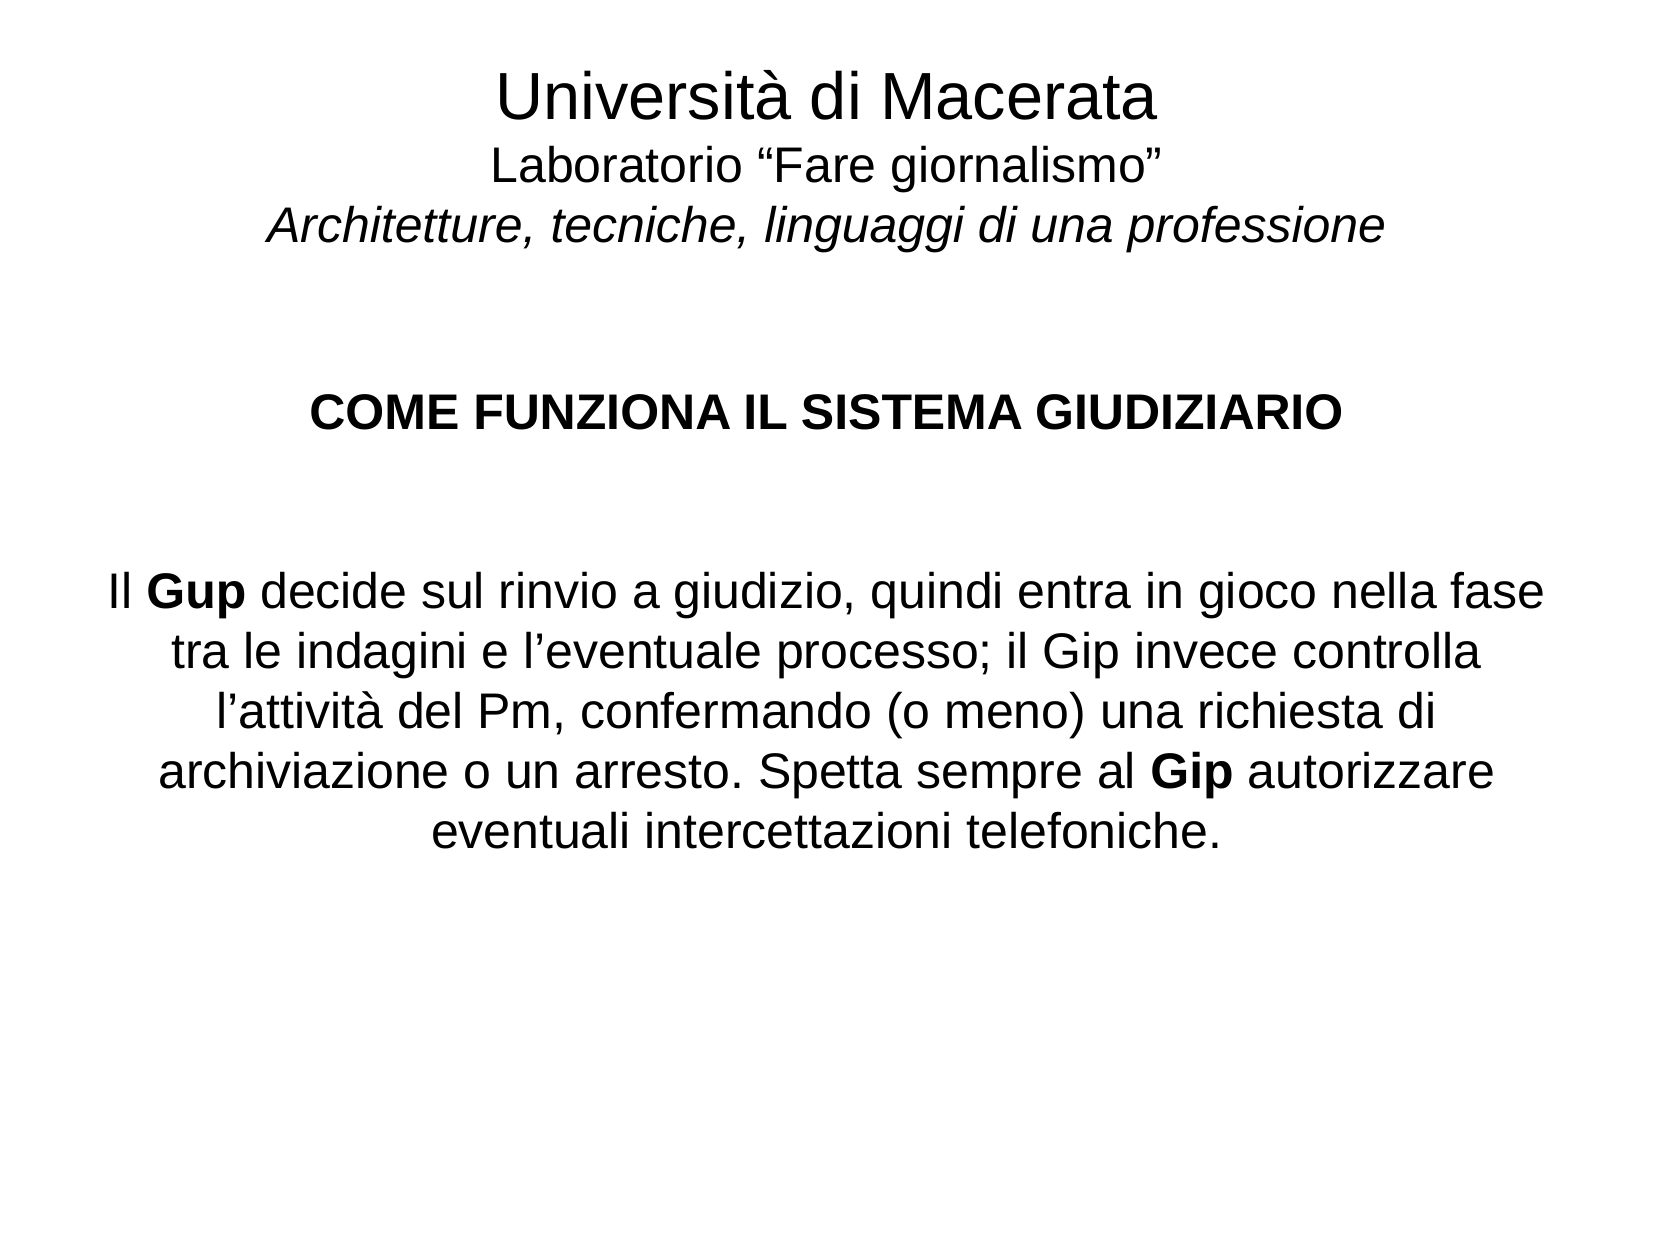

# Università di Macerata Laboratorio “Fare giornalismo” Architetture, tecniche, linguaggi di una professione
COME FUNZIONA IL SISTEMA GIUDIZIARIO
Il Gup decide sul rinvio a giudizio, quindi entra in gioco nella fase tra le indagini e l’eventuale processo; il Gip invece controlla l’attività del Pm, confermando (o meno) una richiesta di archiviazione o un arresto. Spetta sempre al Gip autorizzare eventuali intercettazioni telefoniche.